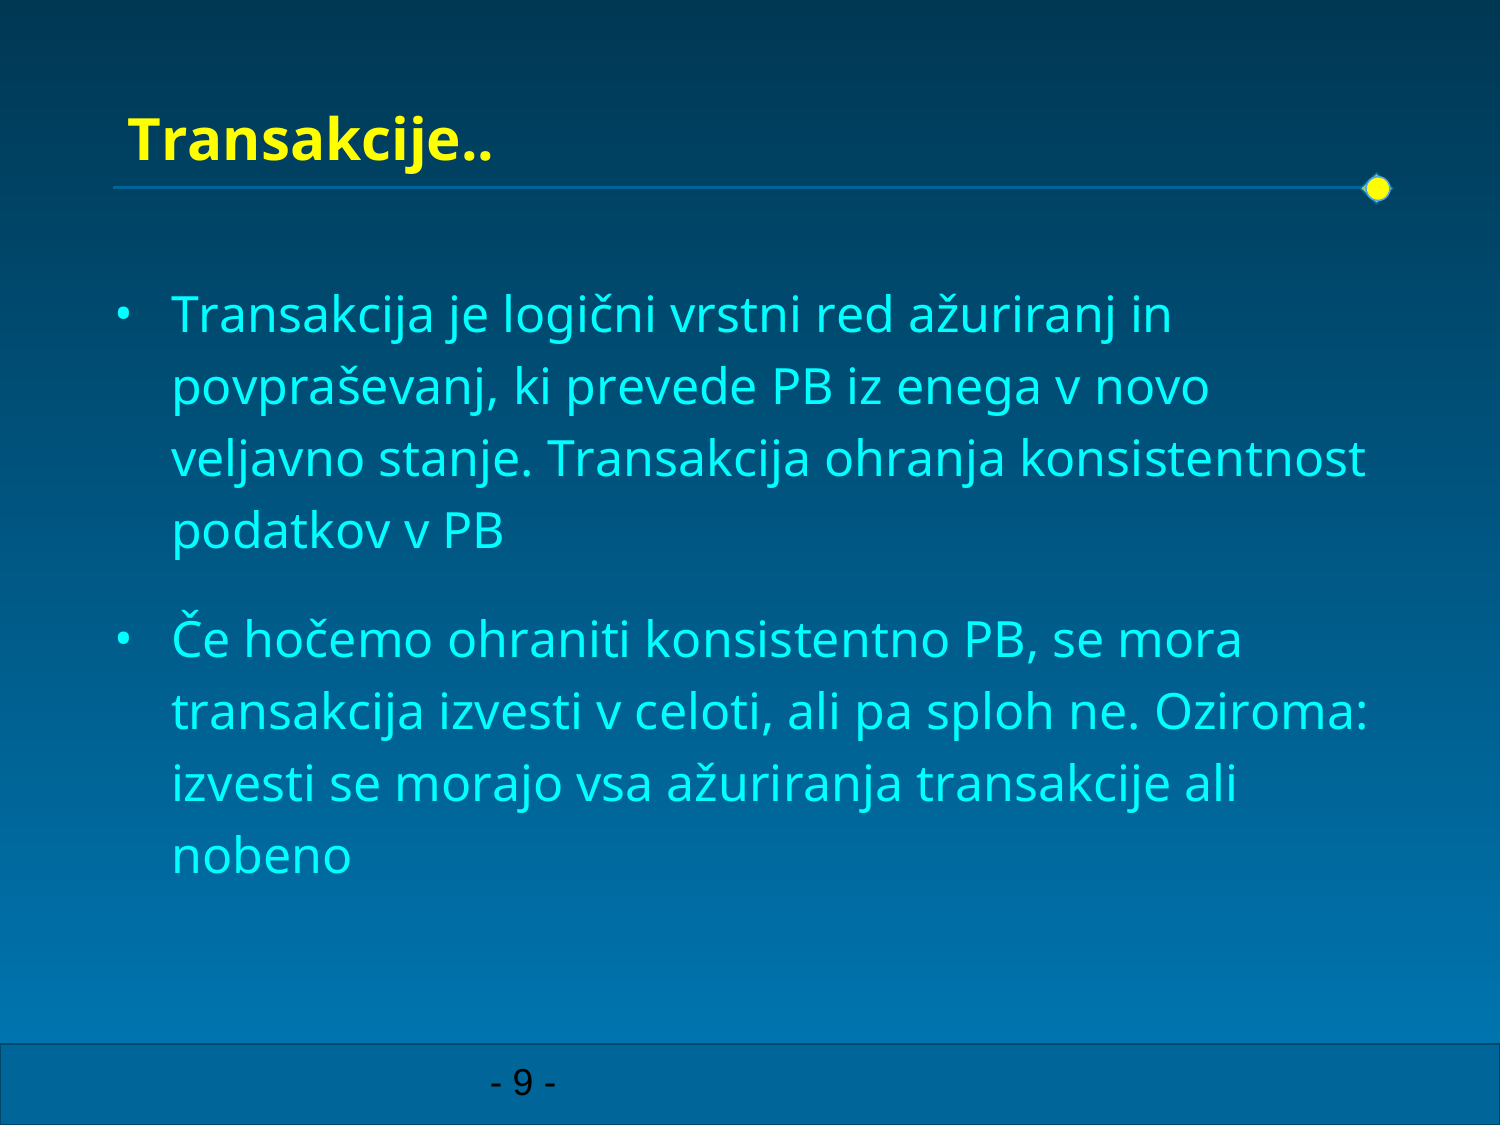

# Transakcije..
Transakcija je logični vrstni red ažuriranj in povpraševanj, ki prevede PB iz enega v novo veljavno stanje. Transakcija ohranja konsistentnost podatkov v PB
Če hočemo ohraniti konsistentno PB, se mora transakcija izvesti v celoti, ali pa sploh ne. Oziroma: izvesti se morajo vsa ažuriranja transakcije ali nobeno